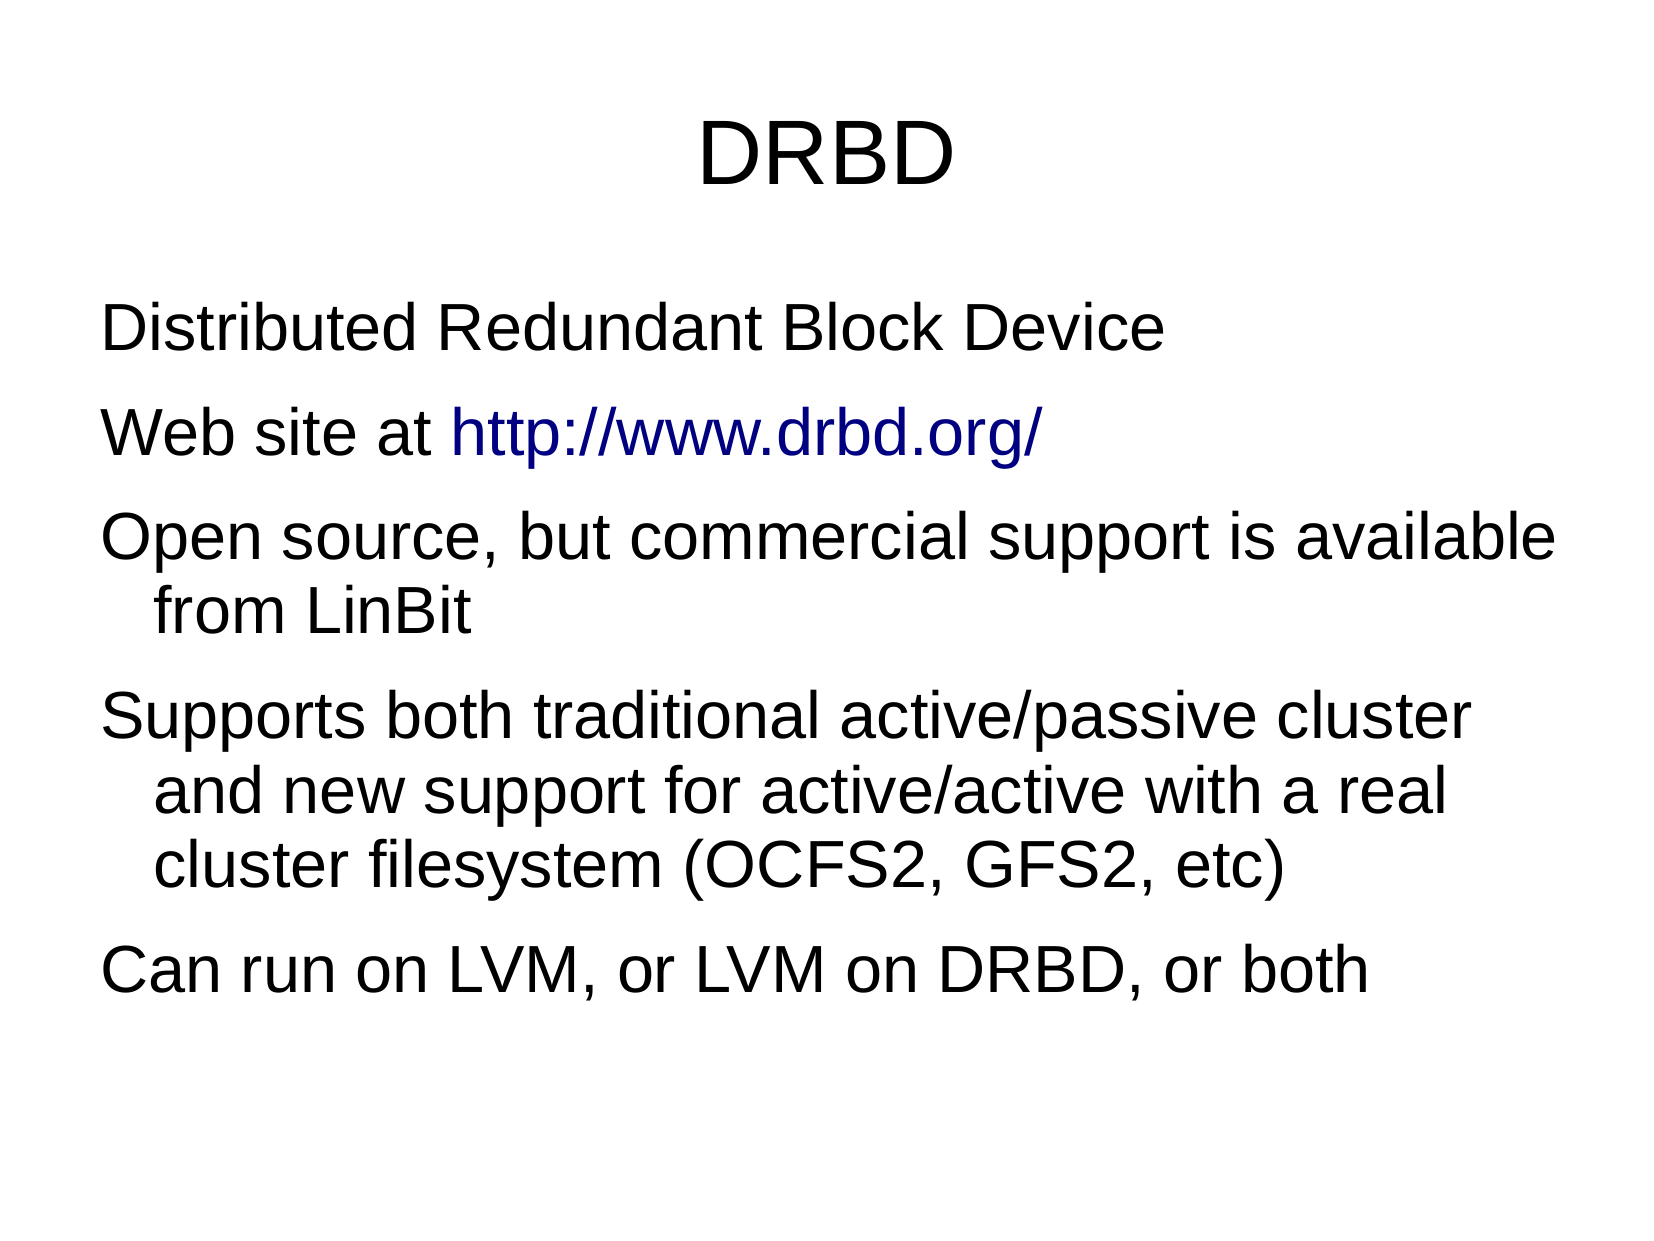

# DRBD
Distributed Redundant Block Device
Web site at http://www.drbd.org/
Open source, but commercial support is available from LinBit
Supports both traditional active/passive cluster and new support for active/active with a real cluster filesystem (OCFS2, GFS2, etc)
Can run on LVM, or LVM on DRBD, or both